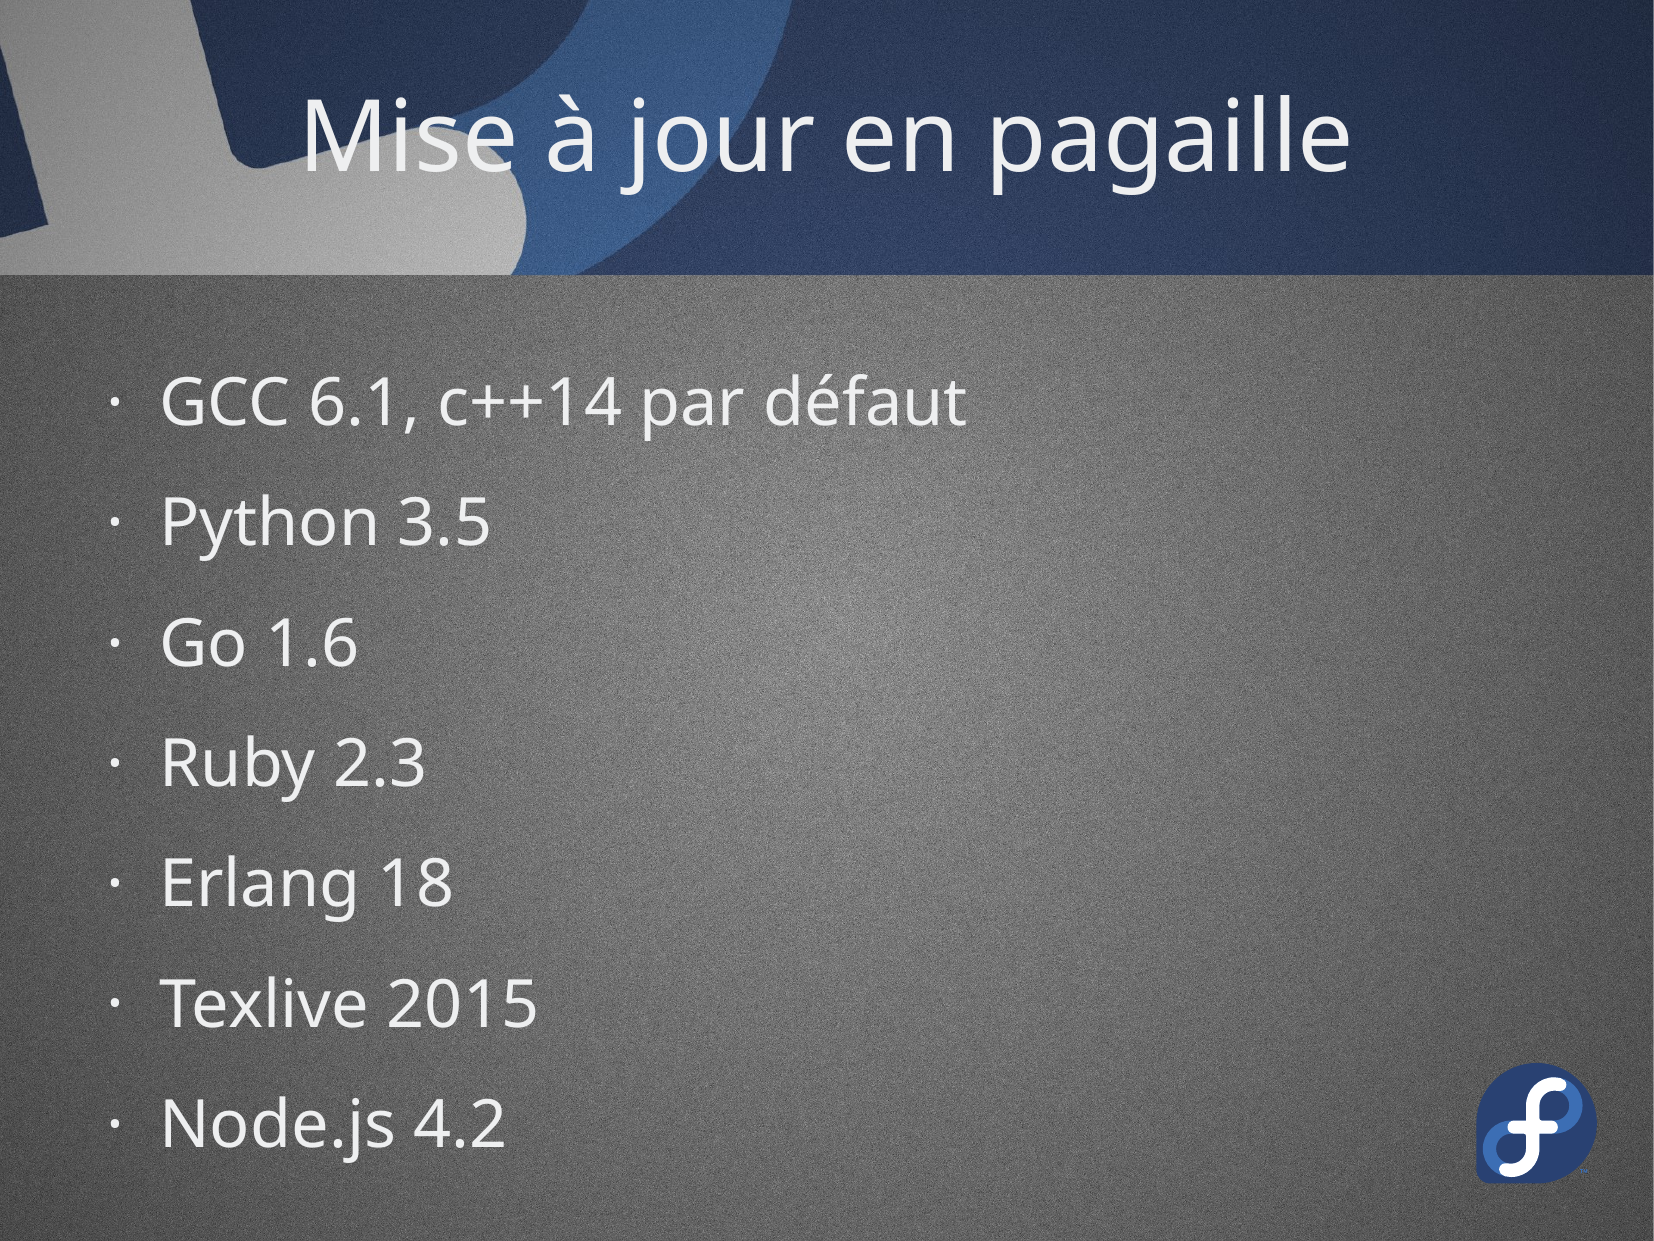

# Mise à jour en pagaille
GCC 6.1, c++14 par défaut
Python 3.5
Go 1.6
Ruby 2.3
Erlang 18
Texlive 2015
Node.js 4.2